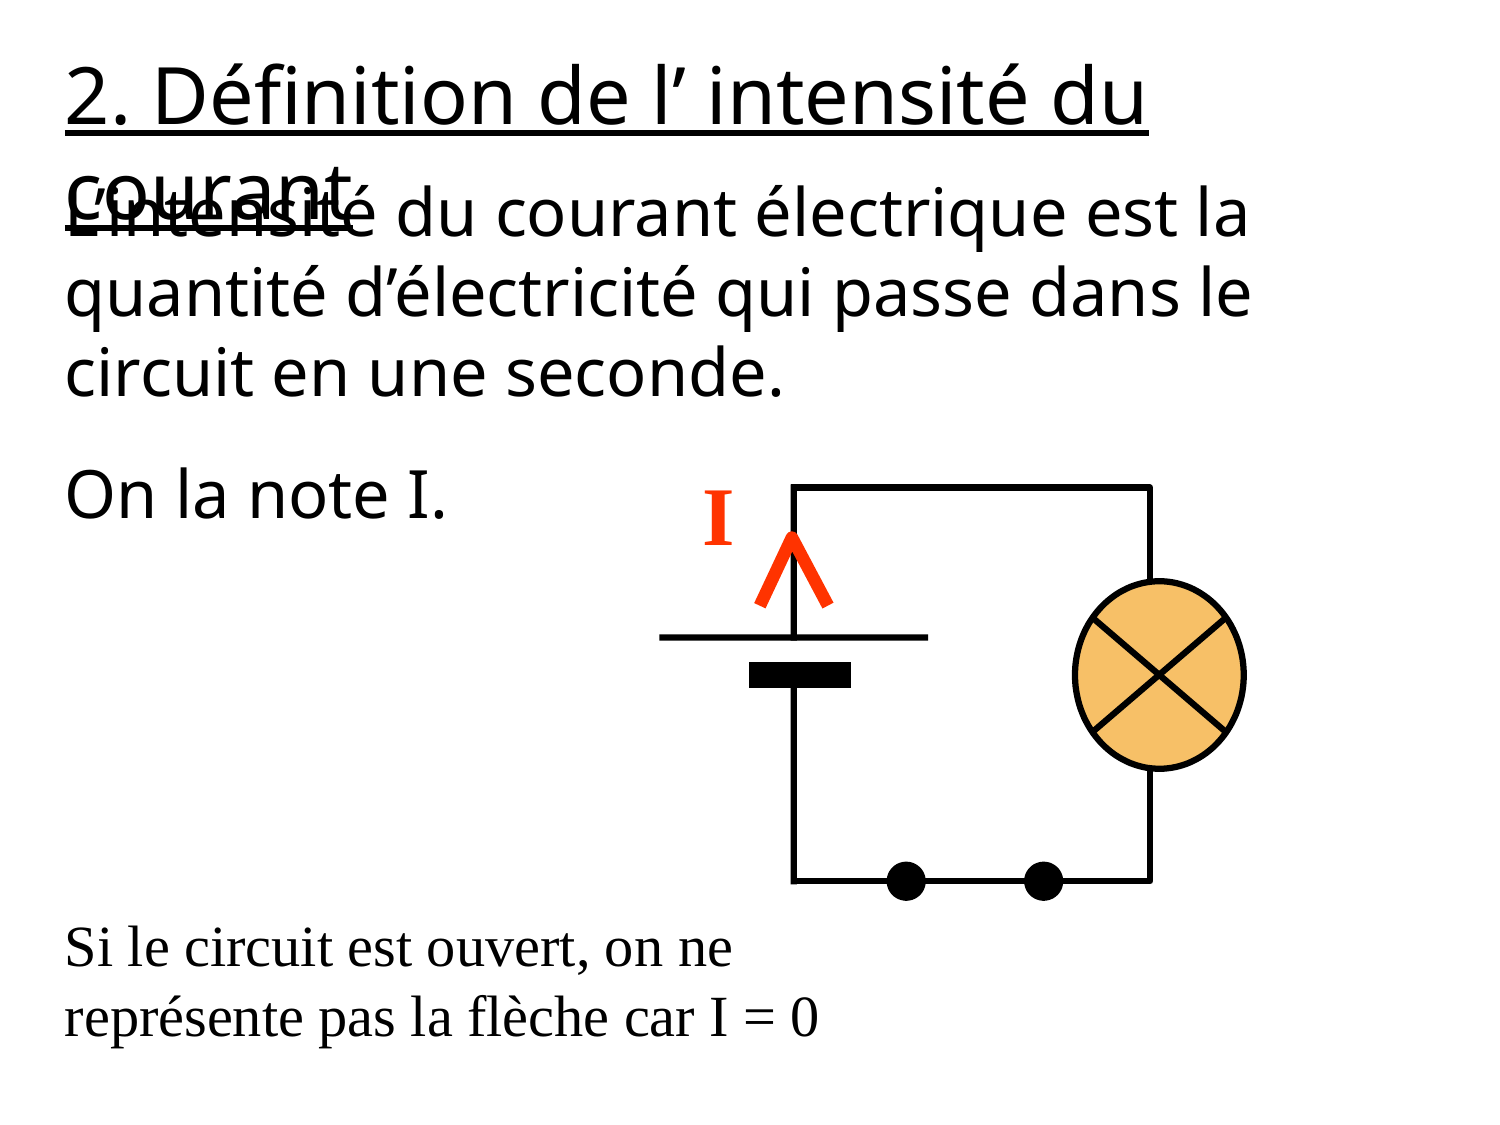

2. Définition de l’ intensité du courant
L’intensité du courant électrique est la quantité d’électricité qui passe dans le circuit en une seconde.
On la note I.
I
Si le circuit est ouvert, on ne représente pas la flèche car I = 0